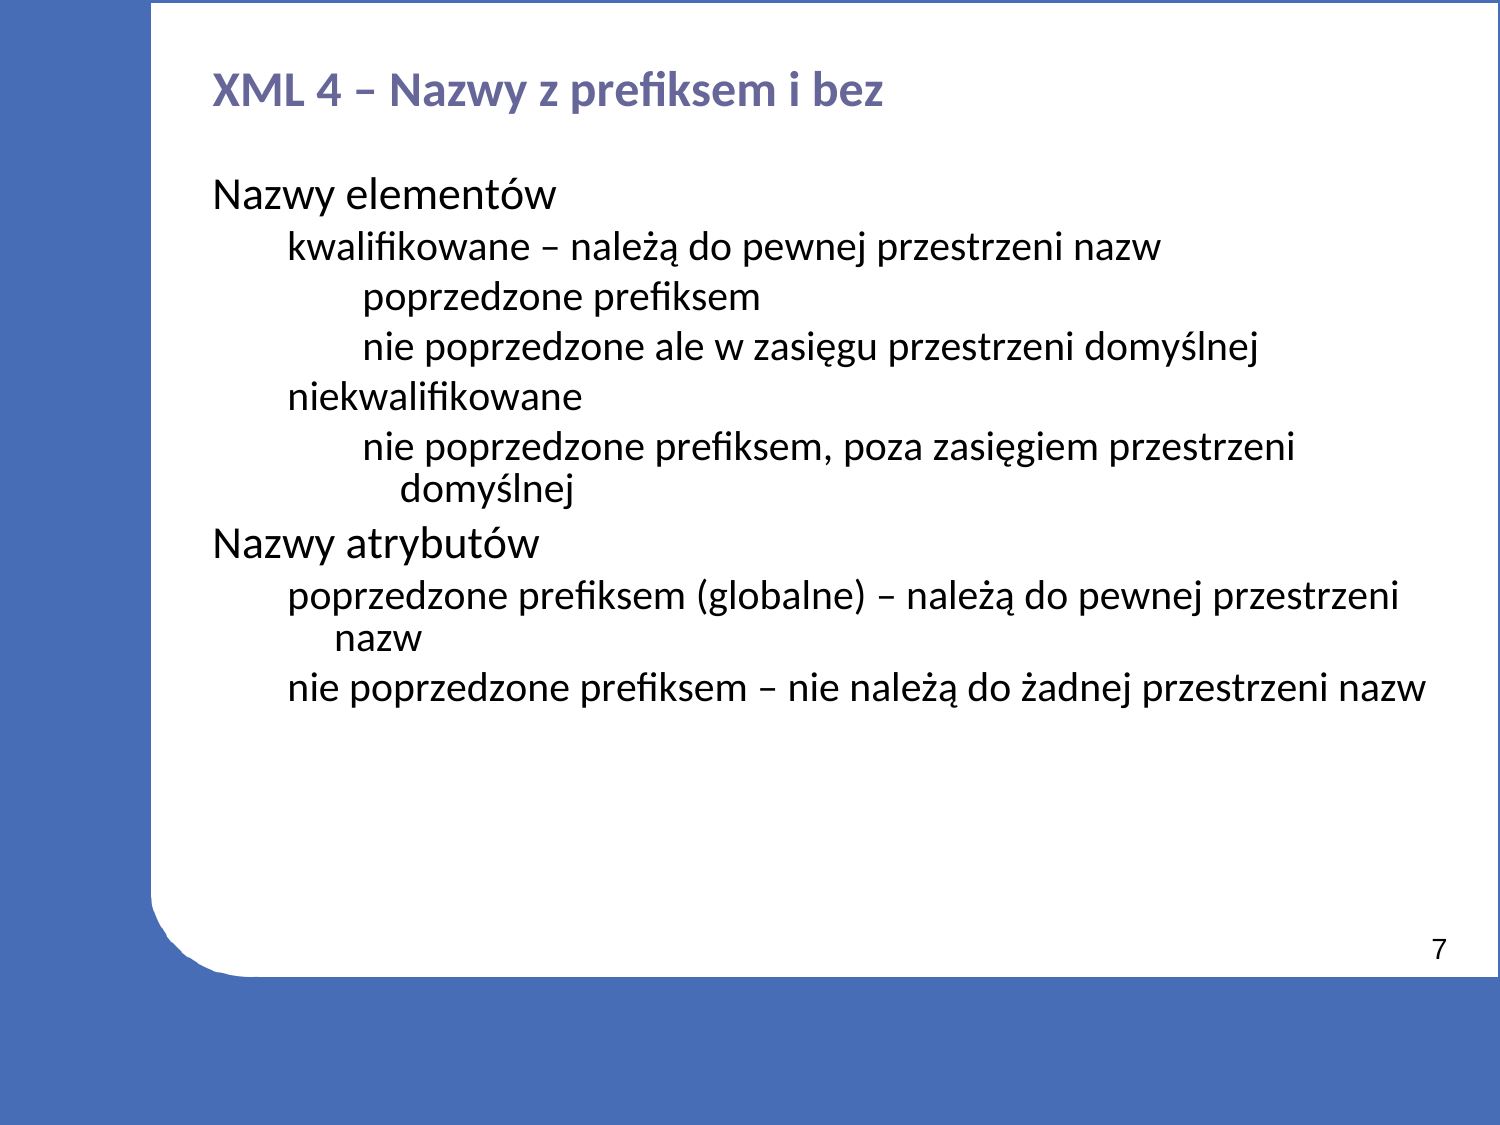

# XML 4 – Nazwy z prefiksem i bez
Nazwy elementów
kwalifikowane – należą do pewnej przestrzeni nazw
poprzedzone prefiksem
nie poprzedzone ale w zasięgu przestrzeni domyślnej
niekwalifikowane
nie poprzedzone prefiksem, poza zasięgiem przestrzeni domyślnej
Nazwy atrybutów
poprzedzone prefiksem (globalne) – należą do pewnej przestrzeni nazw
nie poprzedzone prefiksem – nie należą do żadnej przestrzeni nazw
7